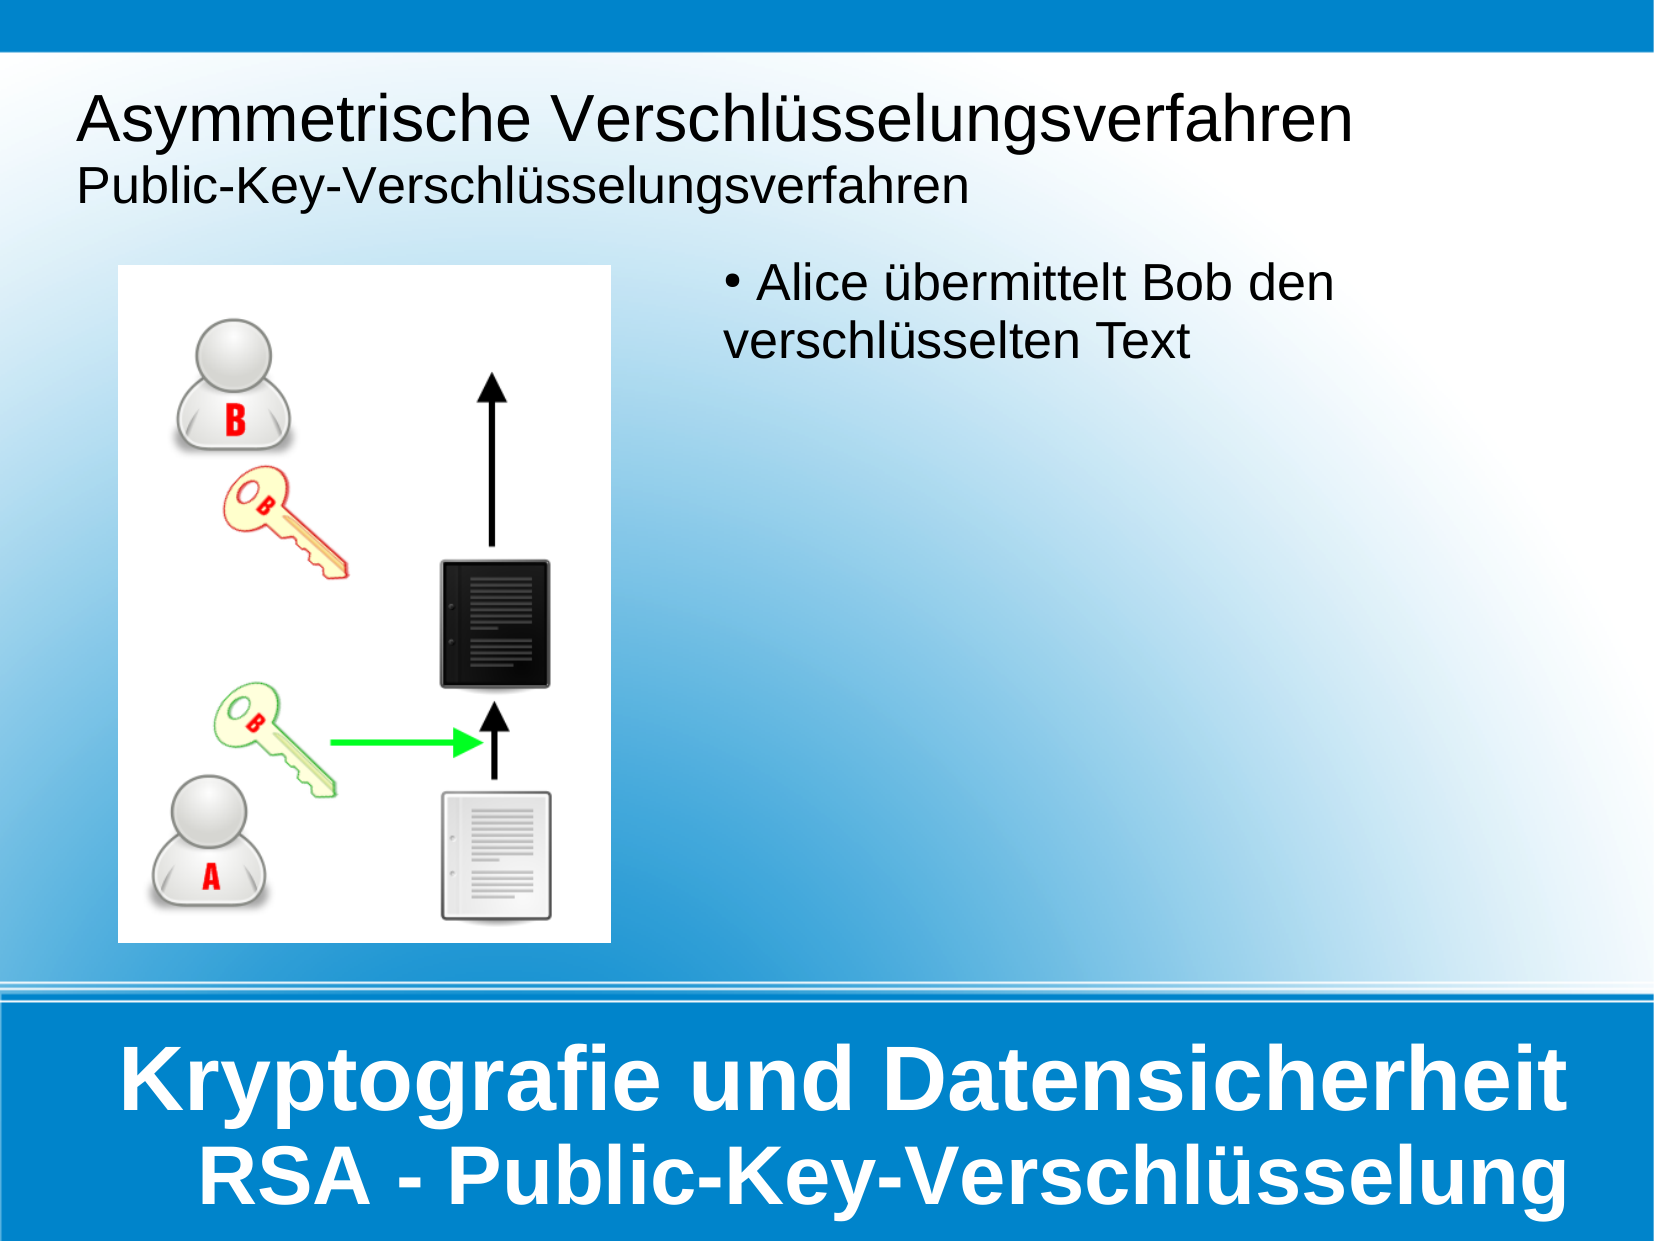

Asymmetrische Verschlüsselungsverfahren
Public-Key-Verschlüsselungsverfahren
 Alice übermittelt Bob den verschlüsselten Text
# Kryptografie und Datensicherheit RSA - Public-Key-Verschlüsselung